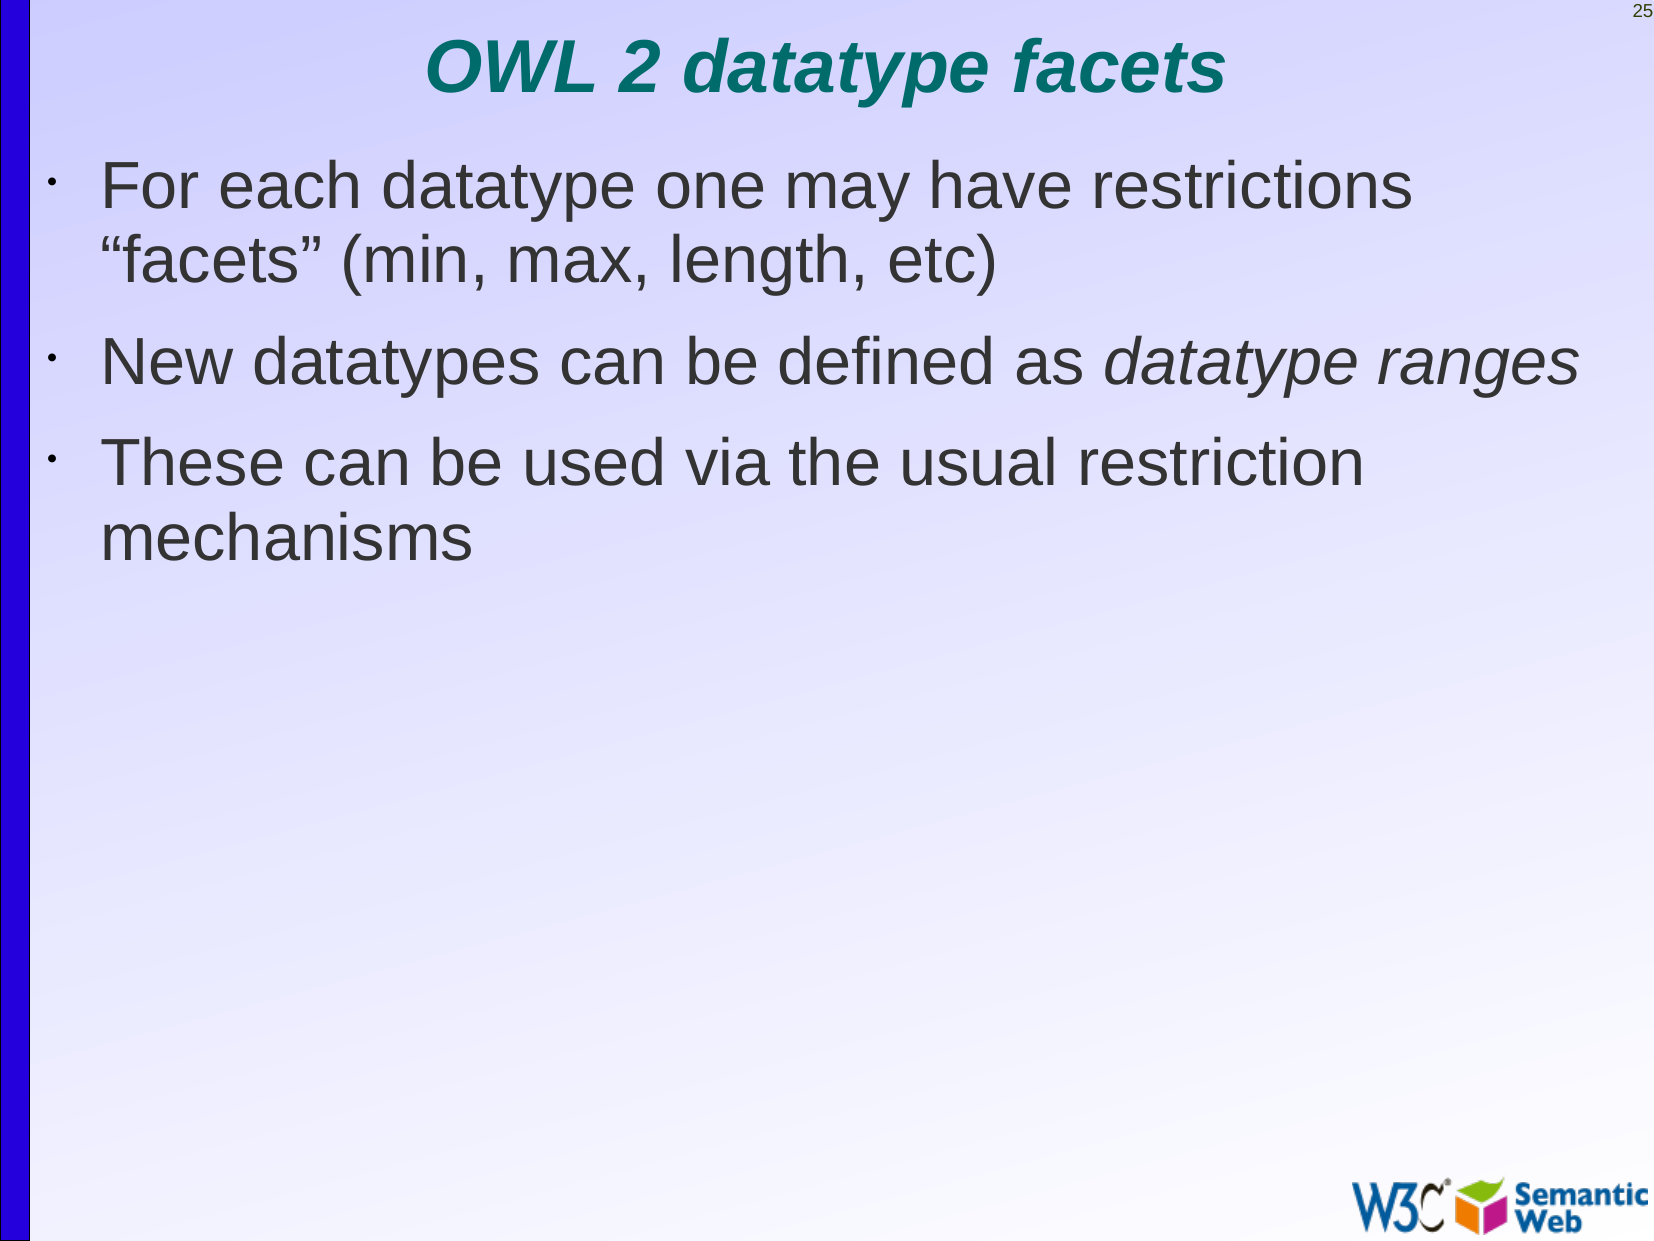

# OWL 2 datatype facets
For each datatype one may have restrictions “facets” (min, max, length, etc)
New datatypes can be defined as datatype ranges
These can be used via the usual restriction mechanisms